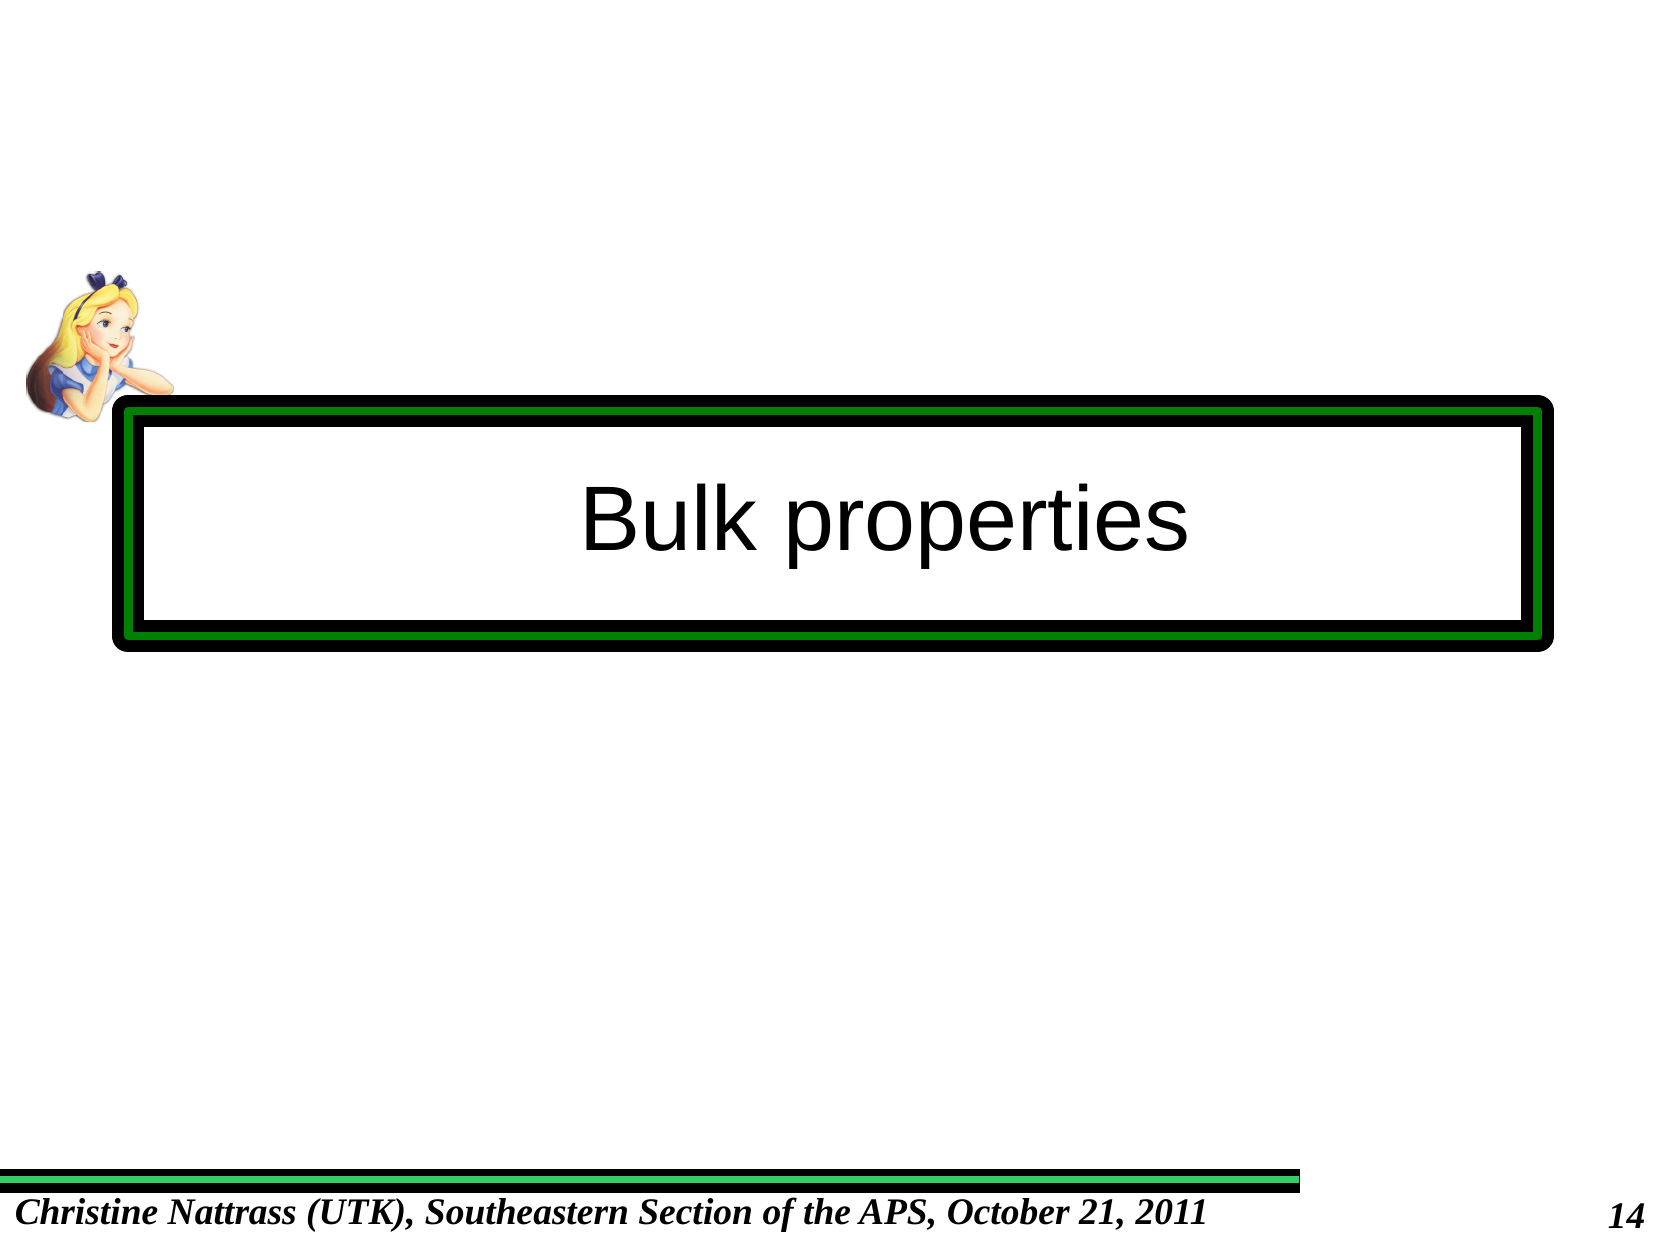

# Bulk properties
Christine Nattrass (UTK), Southeastern Section of the APS, October 21, 2011